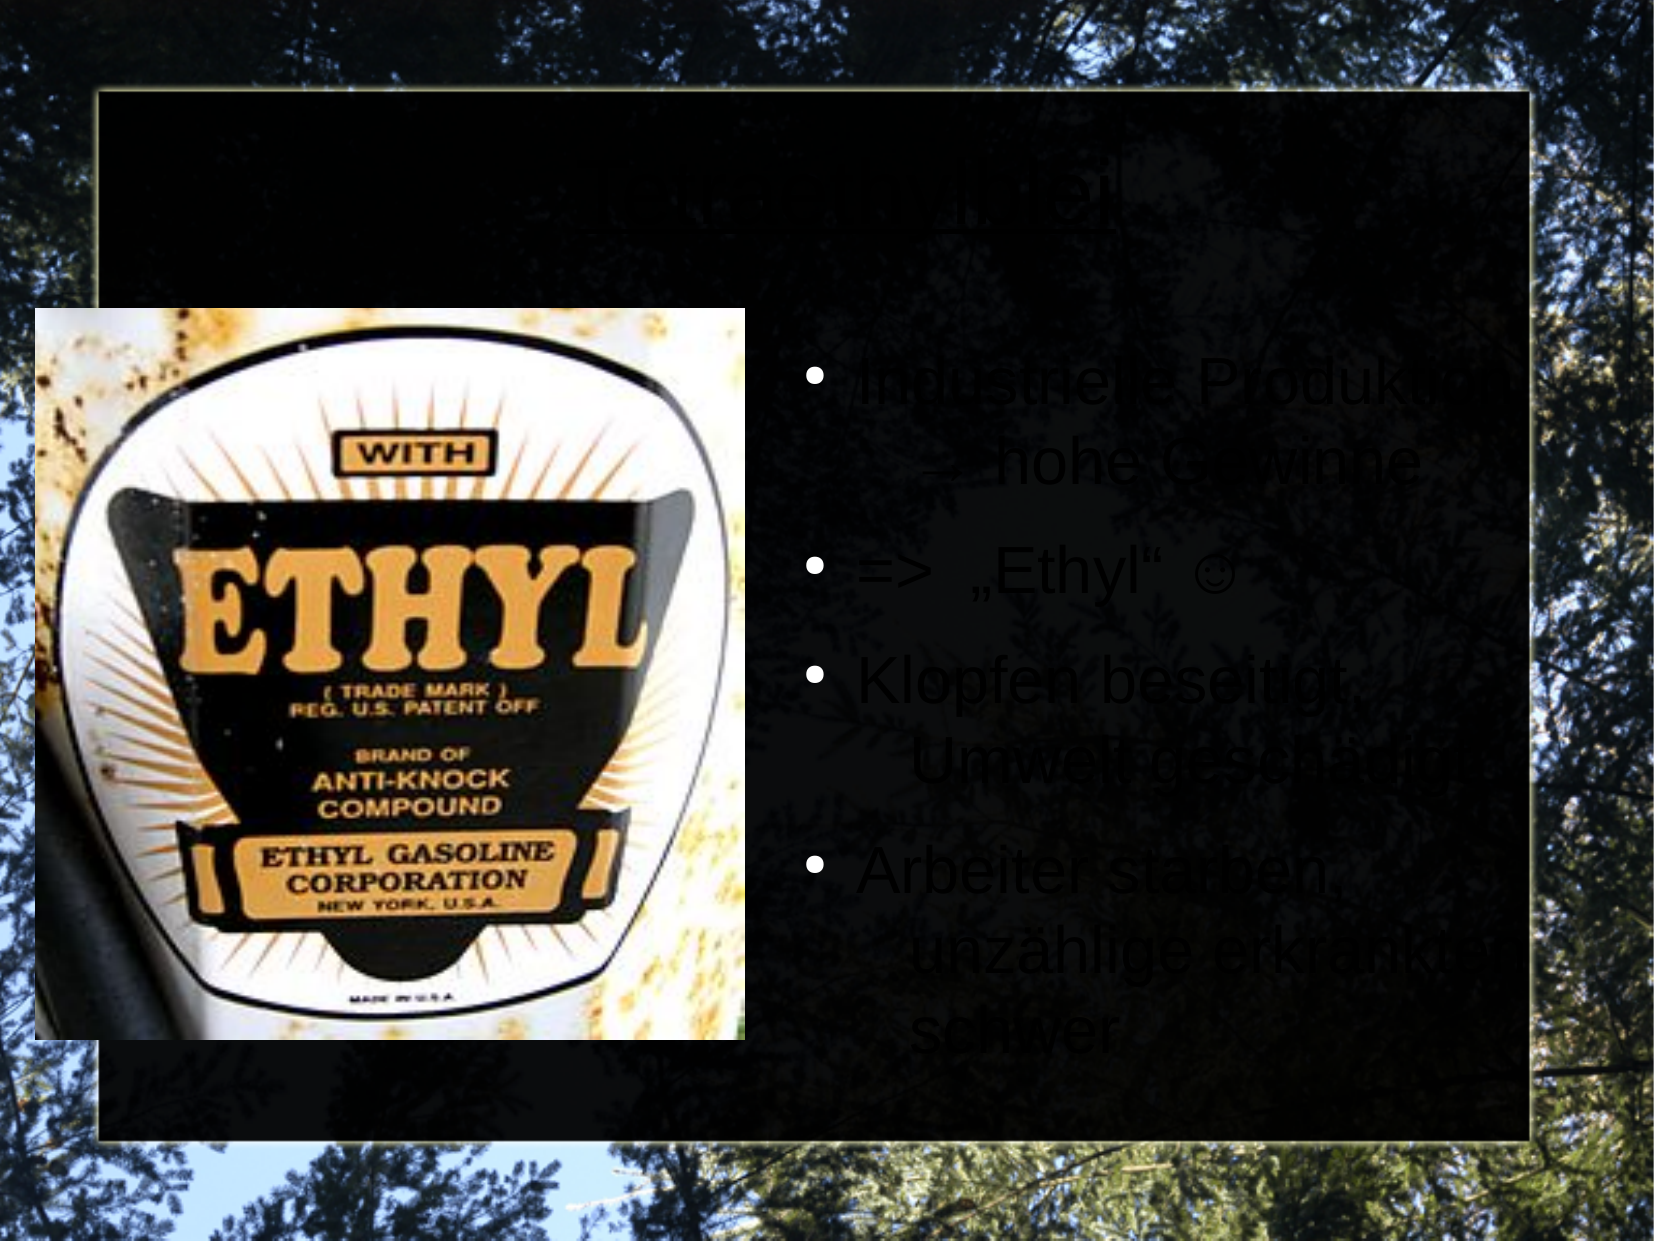

# Tetraethylblei
Industrielle Produktion → hohe Gewinne
=> „Ethyl“ ☺
Klopfen beseitigt, Umwelt geschädigt
Arbeiter starben, unzählige erkrankten schwer